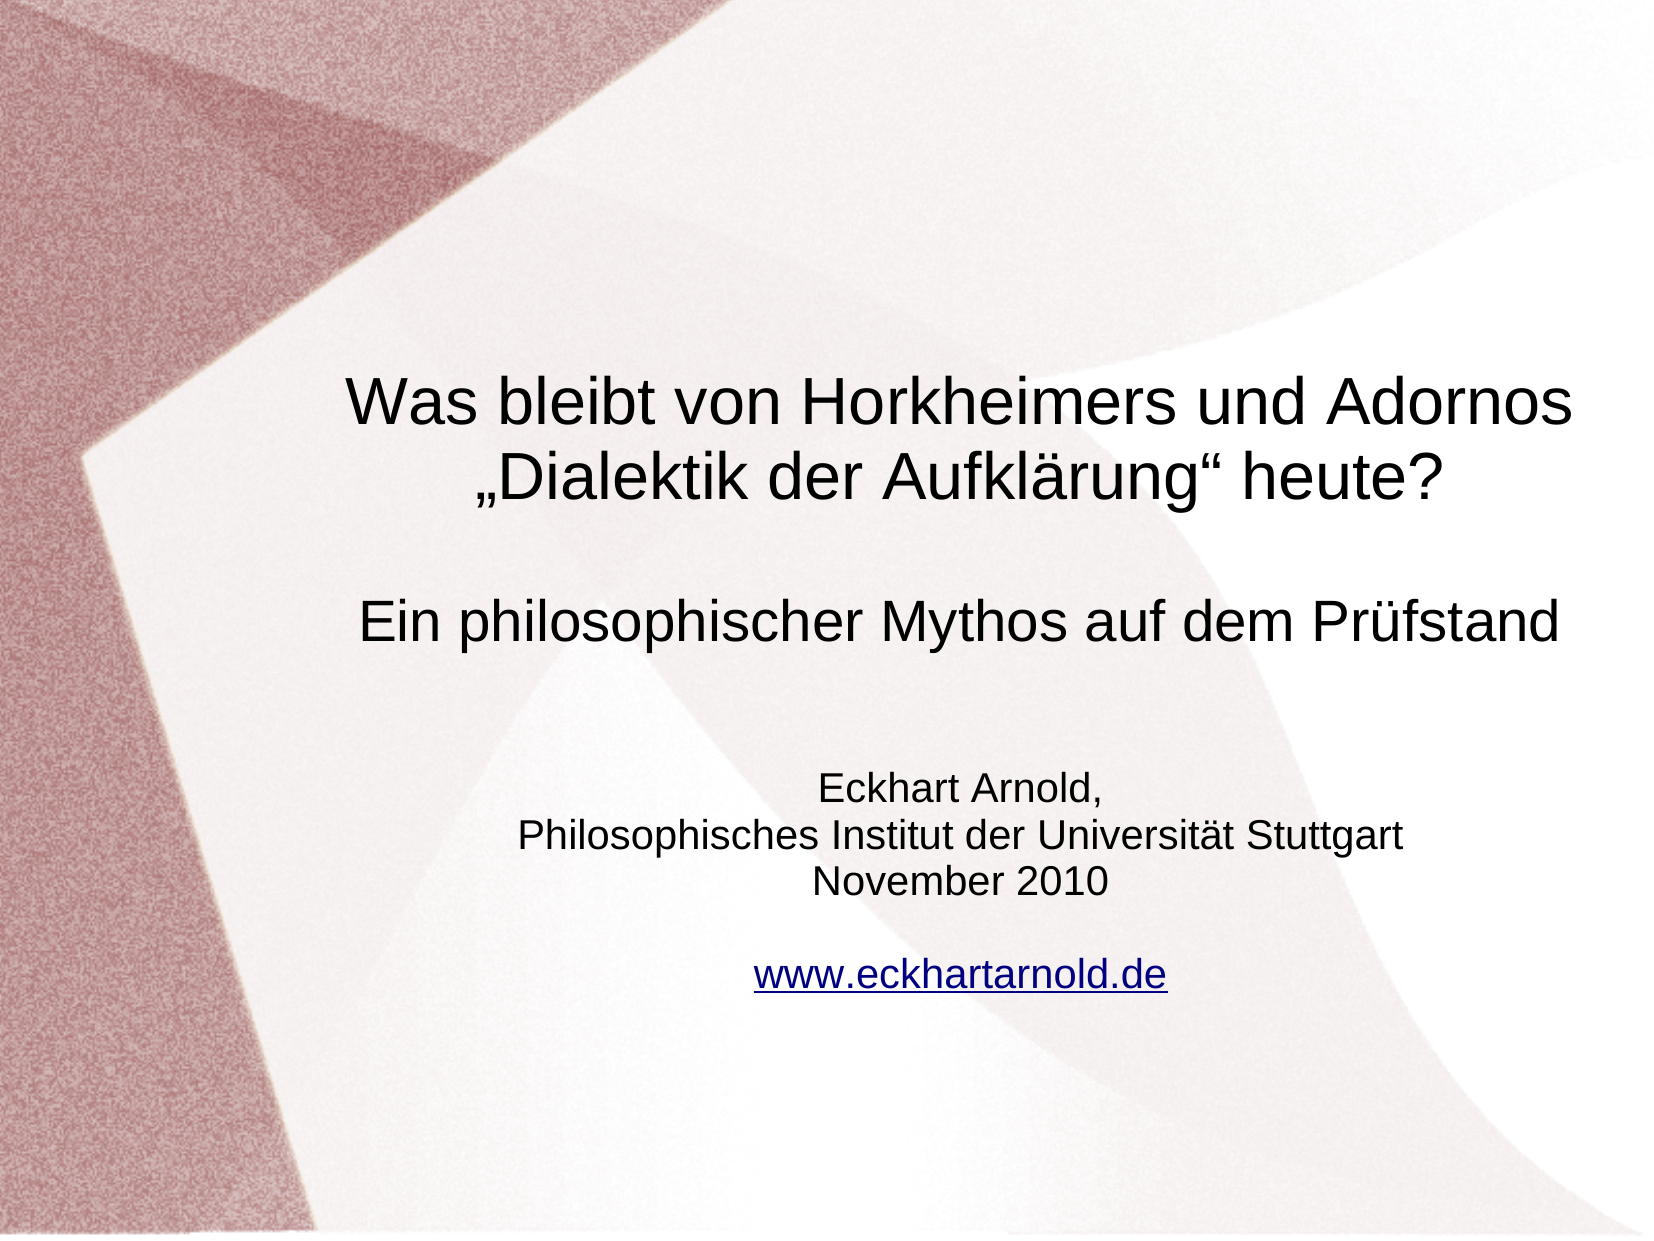

#
Was bleibt von Horkheimers und Adornos „Dialektik der Aufklärung“ heute?
Ein philosophischer Mythos auf dem Prüfstand
Eckhart Arnold,
Philosophisches Institut der Universität Stuttgart
November 2010
www.eckhartarnold.de